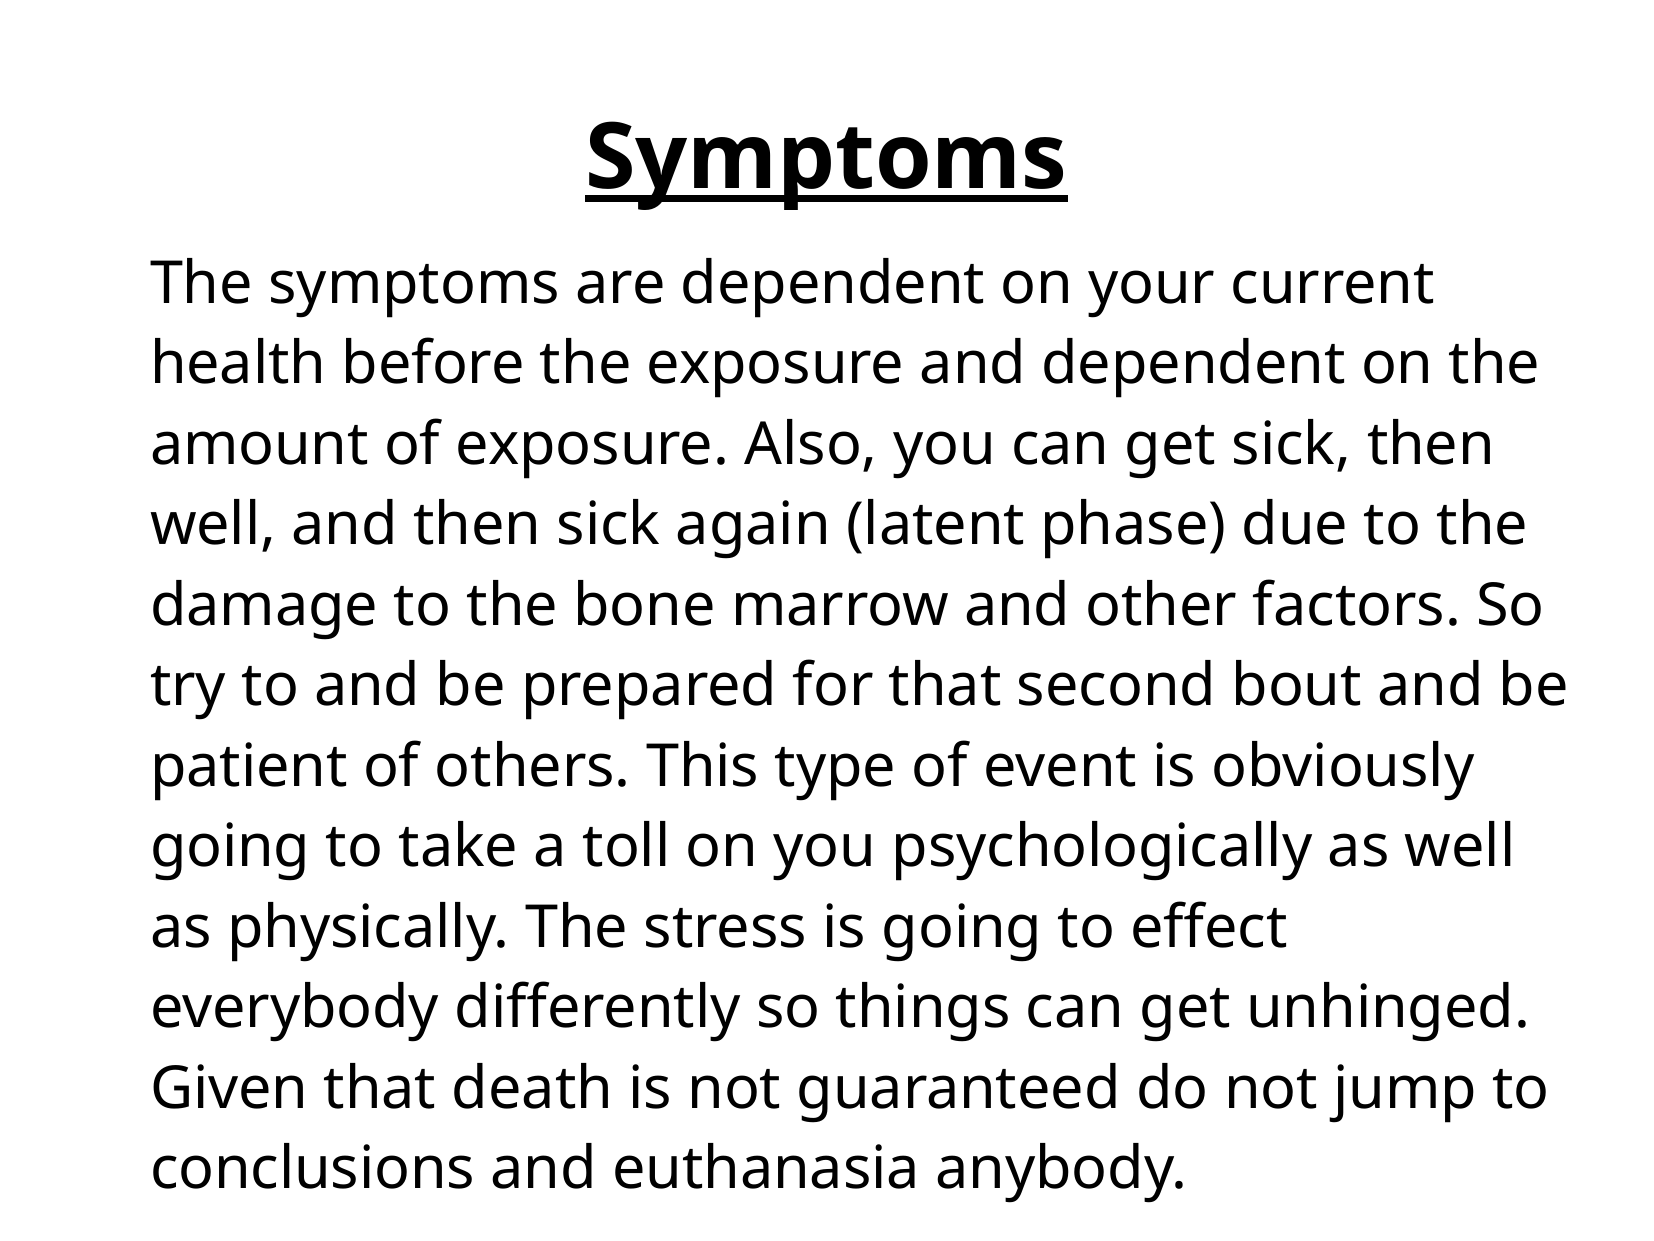

# Symptoms
The symptoms are dependent on your current health before the exposure and dependent on the amount of exposure. Also, you can get sick, then well, and then sick again (latent phase) due to the damage to the bone marrow and other factors. So try to and be prepared for that second bout and be patient of others. This type of event is obviously going to take a toll on you psychologically as well as physically. The stress is going to effect everybody differently so things can get unhinged. Given that death is not guaranteed do not jump to conclusions and euthanasia anybody.